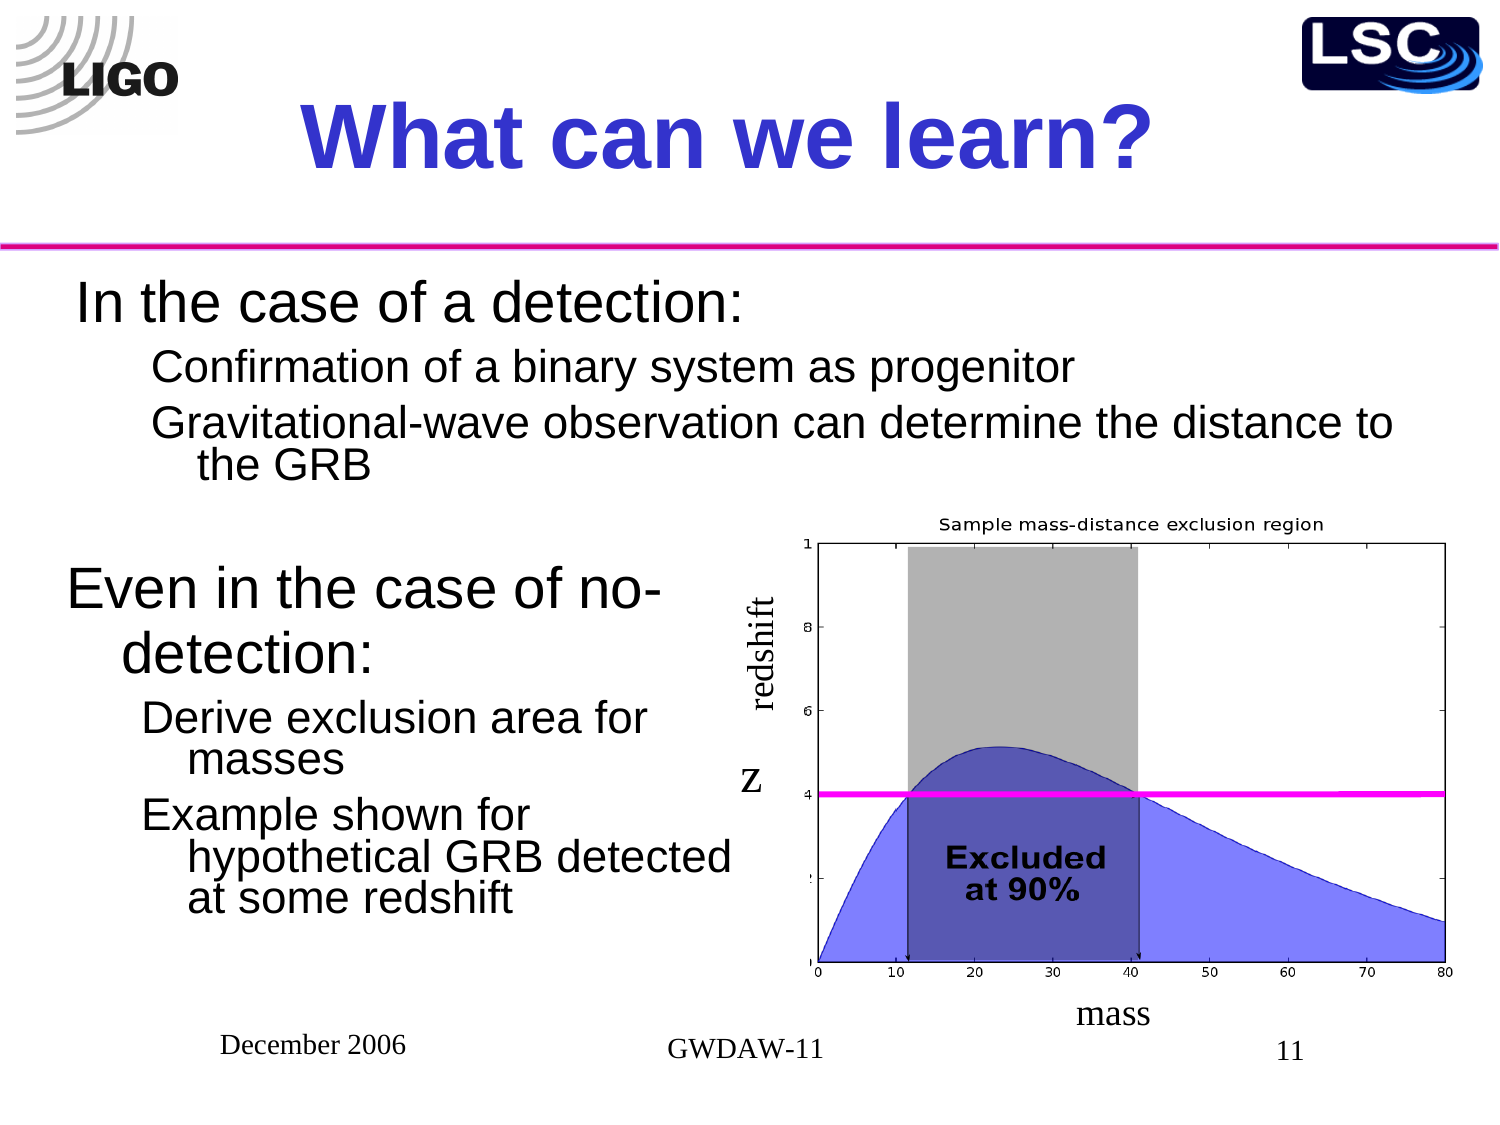

# What can we learn?
In the case of a detection:
Confirmation of a binary system as progenitor
Gravitational-wave observation can determine the distance to the GRB
redshift
z
0.04
mass
Even in the case of no-detection:
Derive exclusion area for masses
Example shown for hypothetical GRB detected at some redshift
December 2006
GWDAW-11
11